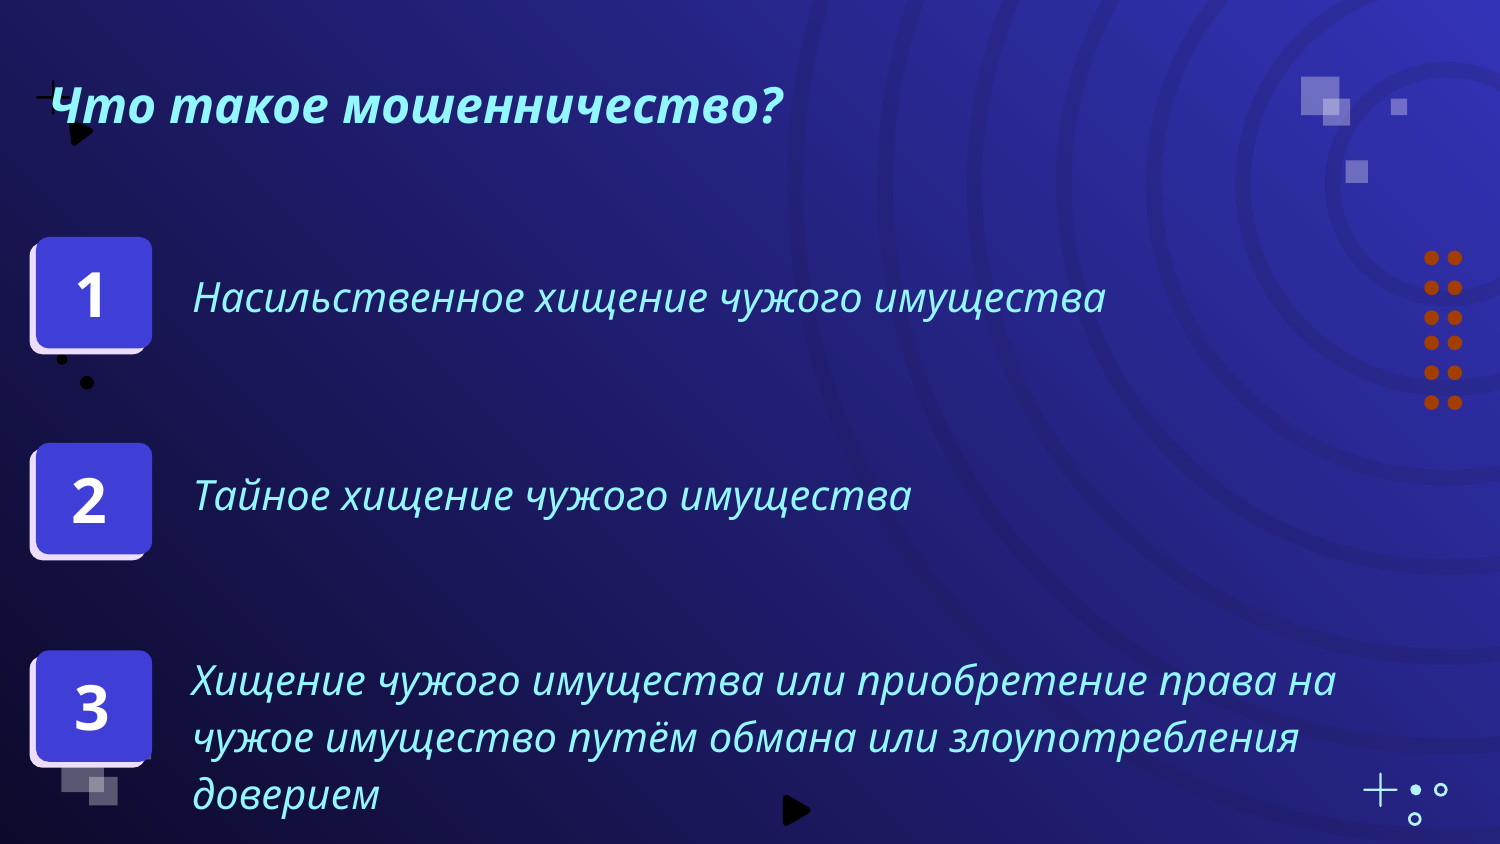

Что такое мошенничество?
Насильственное хищение чужого имущества
1
# Тайное хищение чужого имущества
2
Хищение чужого имущества или приобретение права на чужое имущество путём обмана или злоупотребления доверием
3